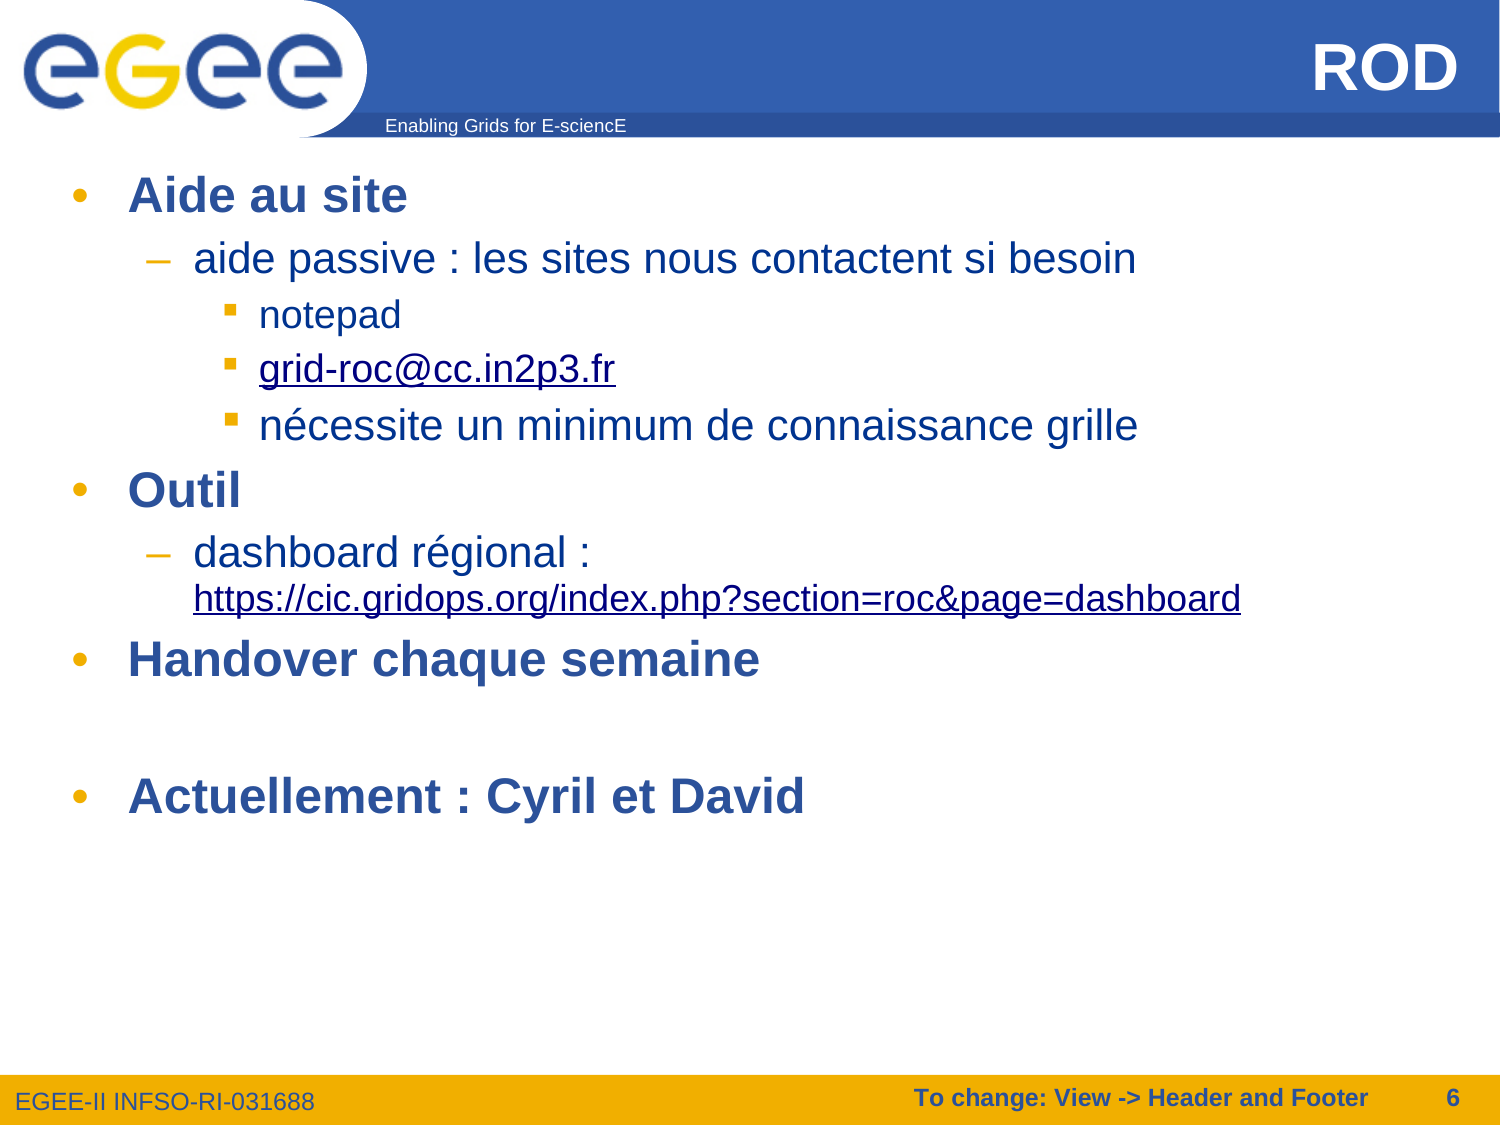

# ROD
Aide au site
aide passive : les sites nous contactent si besoin
notepad
grid-roc@cc.in2p3.fr
nécessite un minimum de connaissance grille
Outil
dashboard régional : https://cic.gridops.org/index.php?section=roc&page=dashboard
Handover chaque semaine
Actuellement : Cyril et David
To change: View -> Header and Footer
6